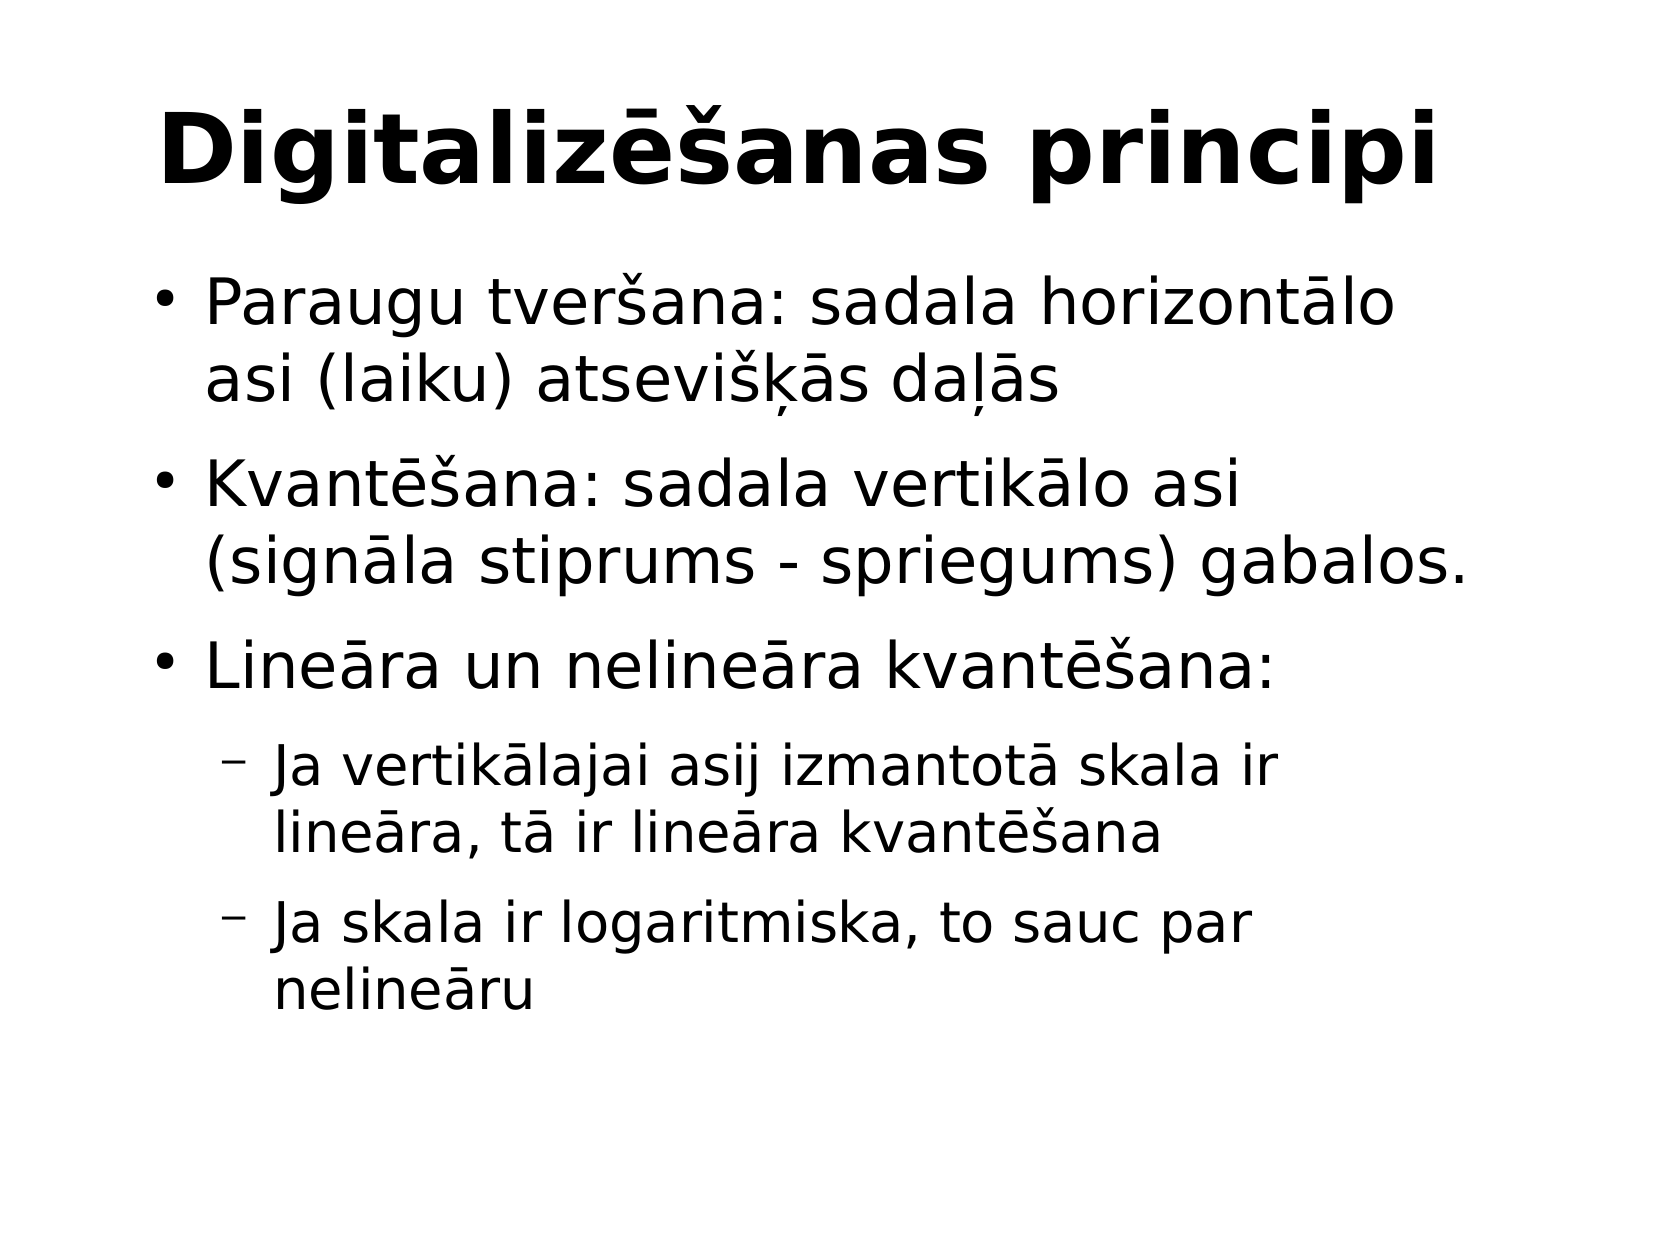

# Digitalizēšanas principi
Paraugu tveršana: sadala horizontālo asi (laiku) atsevišķās daļās
Kvantēšana: sadala vertikālo asi (signāla stiprums - spriegums) gabalos.
Lineāra un nelineāra kvantēšana:
Ja vertikālajai asij izmantotā skala ir lineāra, tā ir lineāra kvantēšana
Ja skala ir logaritmiska, to sauc par nelineāru